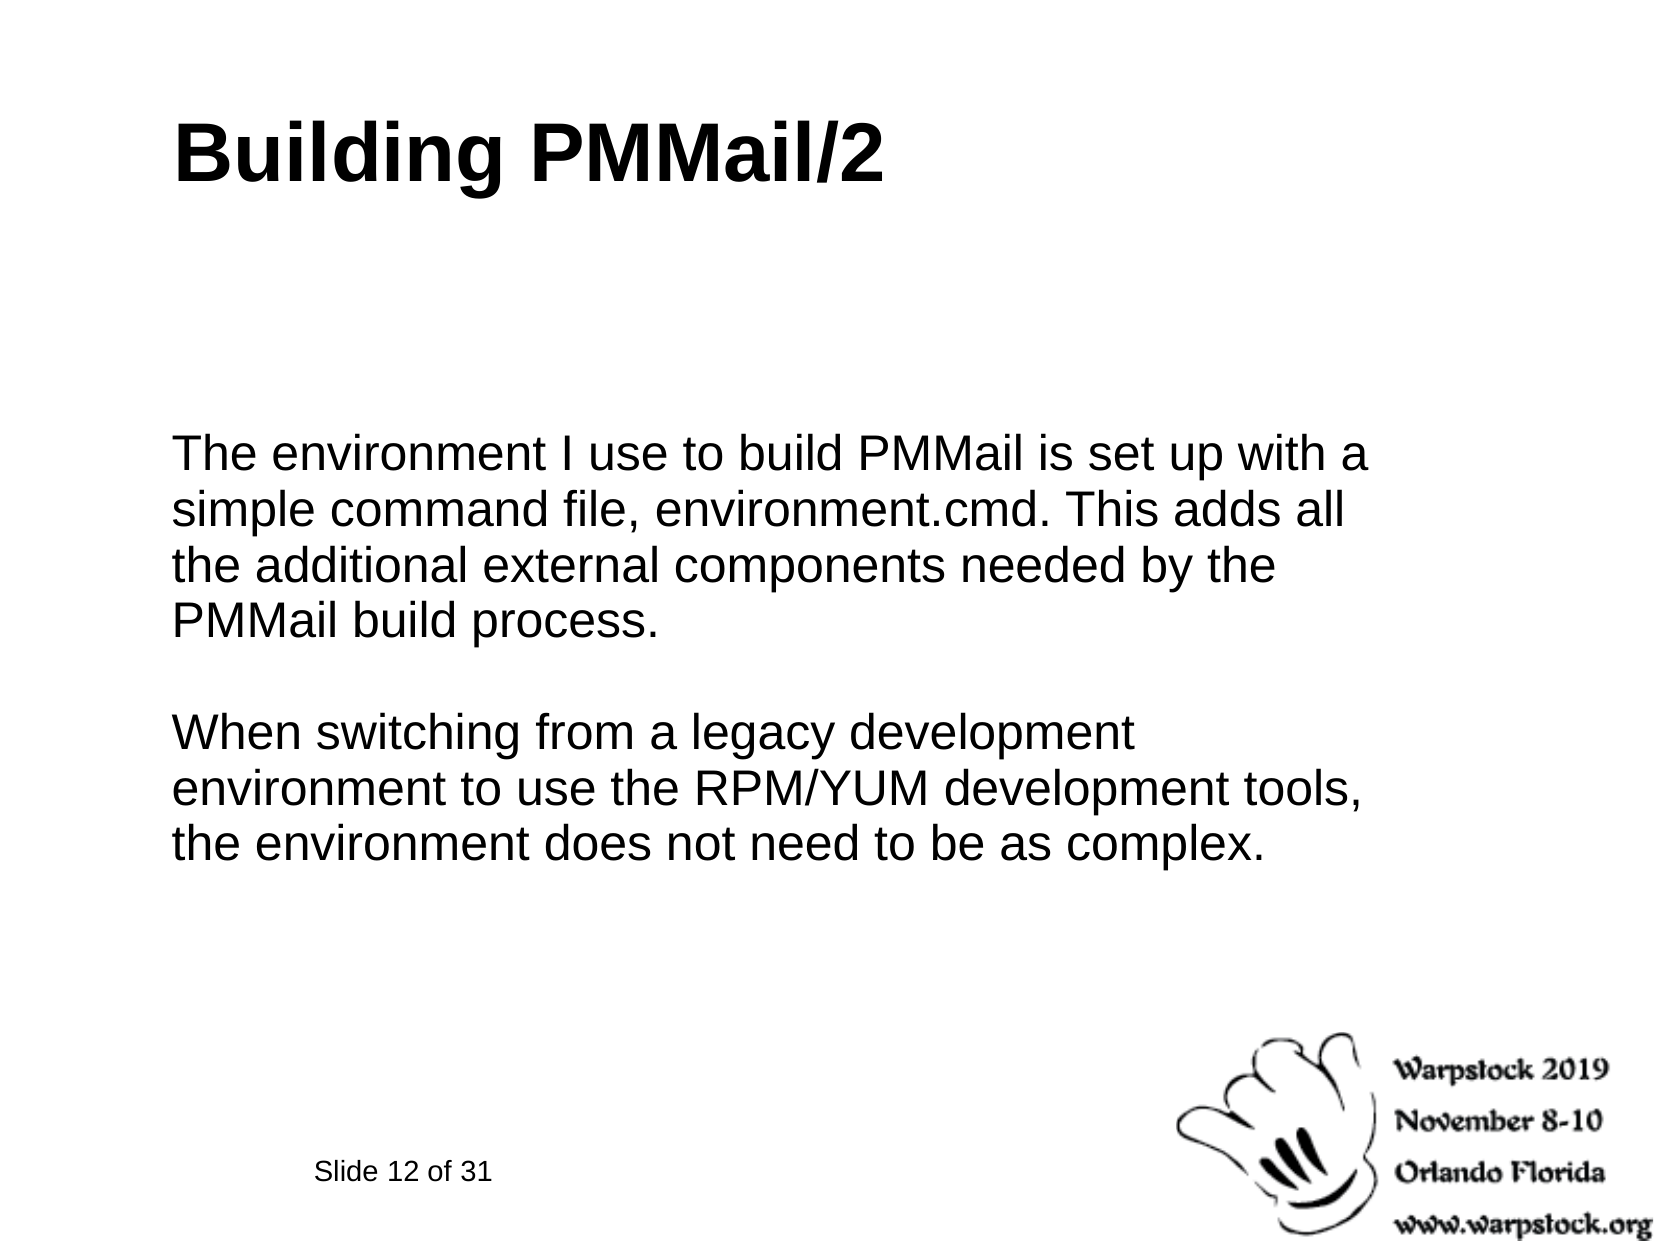

# Building PMMail/2
The environment I use to build PMMail is set up with a simple command file, environment.cmd. This adds all the additional external components needed by the PMMail build process.
When switching from a legacy development environment to use the RPM/YUM development tools, the environment does not need to be as complex.